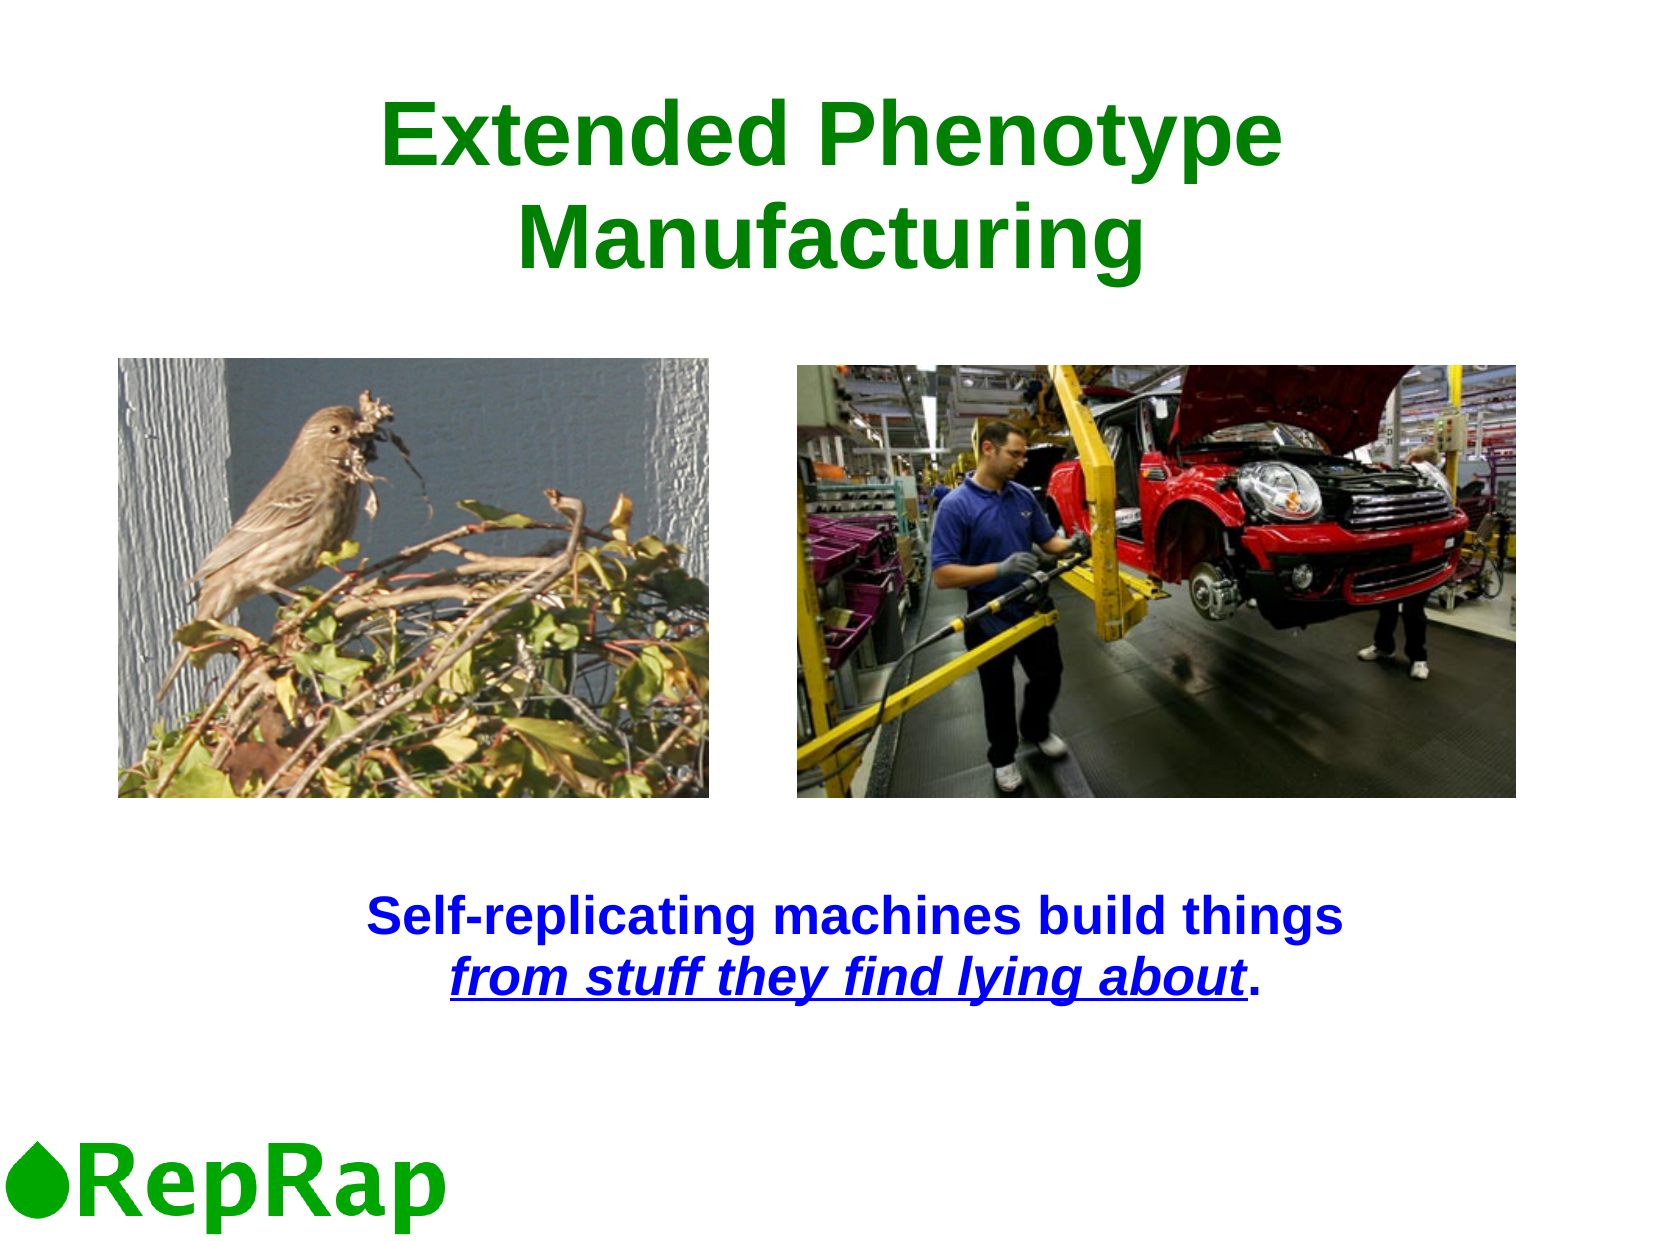

# Extended Phenotype Manufacturing
Self-replicating machines build things
from stuff they find lying about.